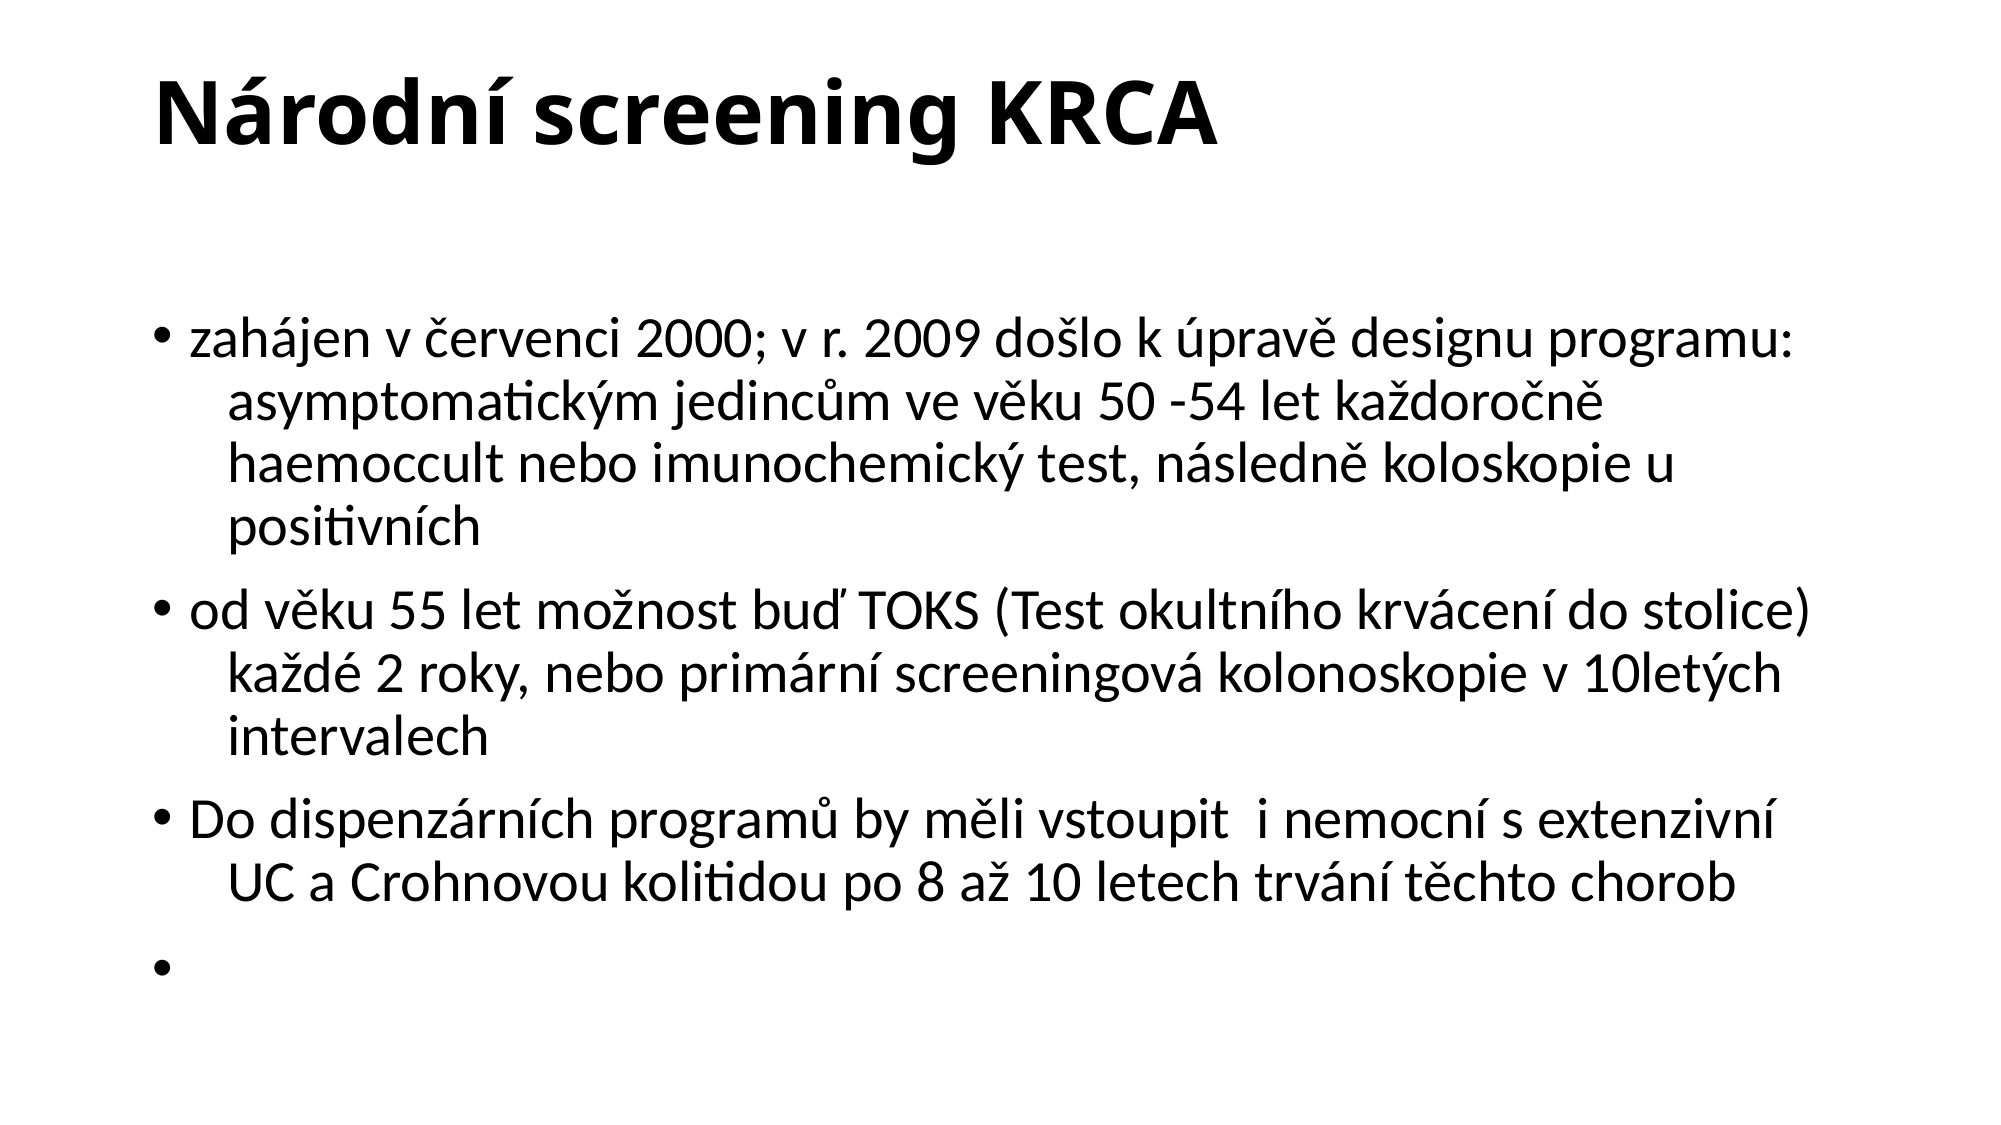

# Národní screening KRCA
zahájen v červenci 2000; v r. 2009 došlo k úpravě designu programu: asymptomatickým jedincům ve věku 50 -54 let každoročně haemoccult nebo imunochemický test, následně koloskopie u positivních
od věku 55 let možnost buď TOKS (Test okultního krvácení do stolice) každé 2 roky, nebo primární screeningová kolonoskopie v 10letých intervalech
Do dispenzárních programů by měli vstoupit i nemocní s extenzivní UC a Crohnovou kolitidou po 8 až 10 letech trvání těchto chorob